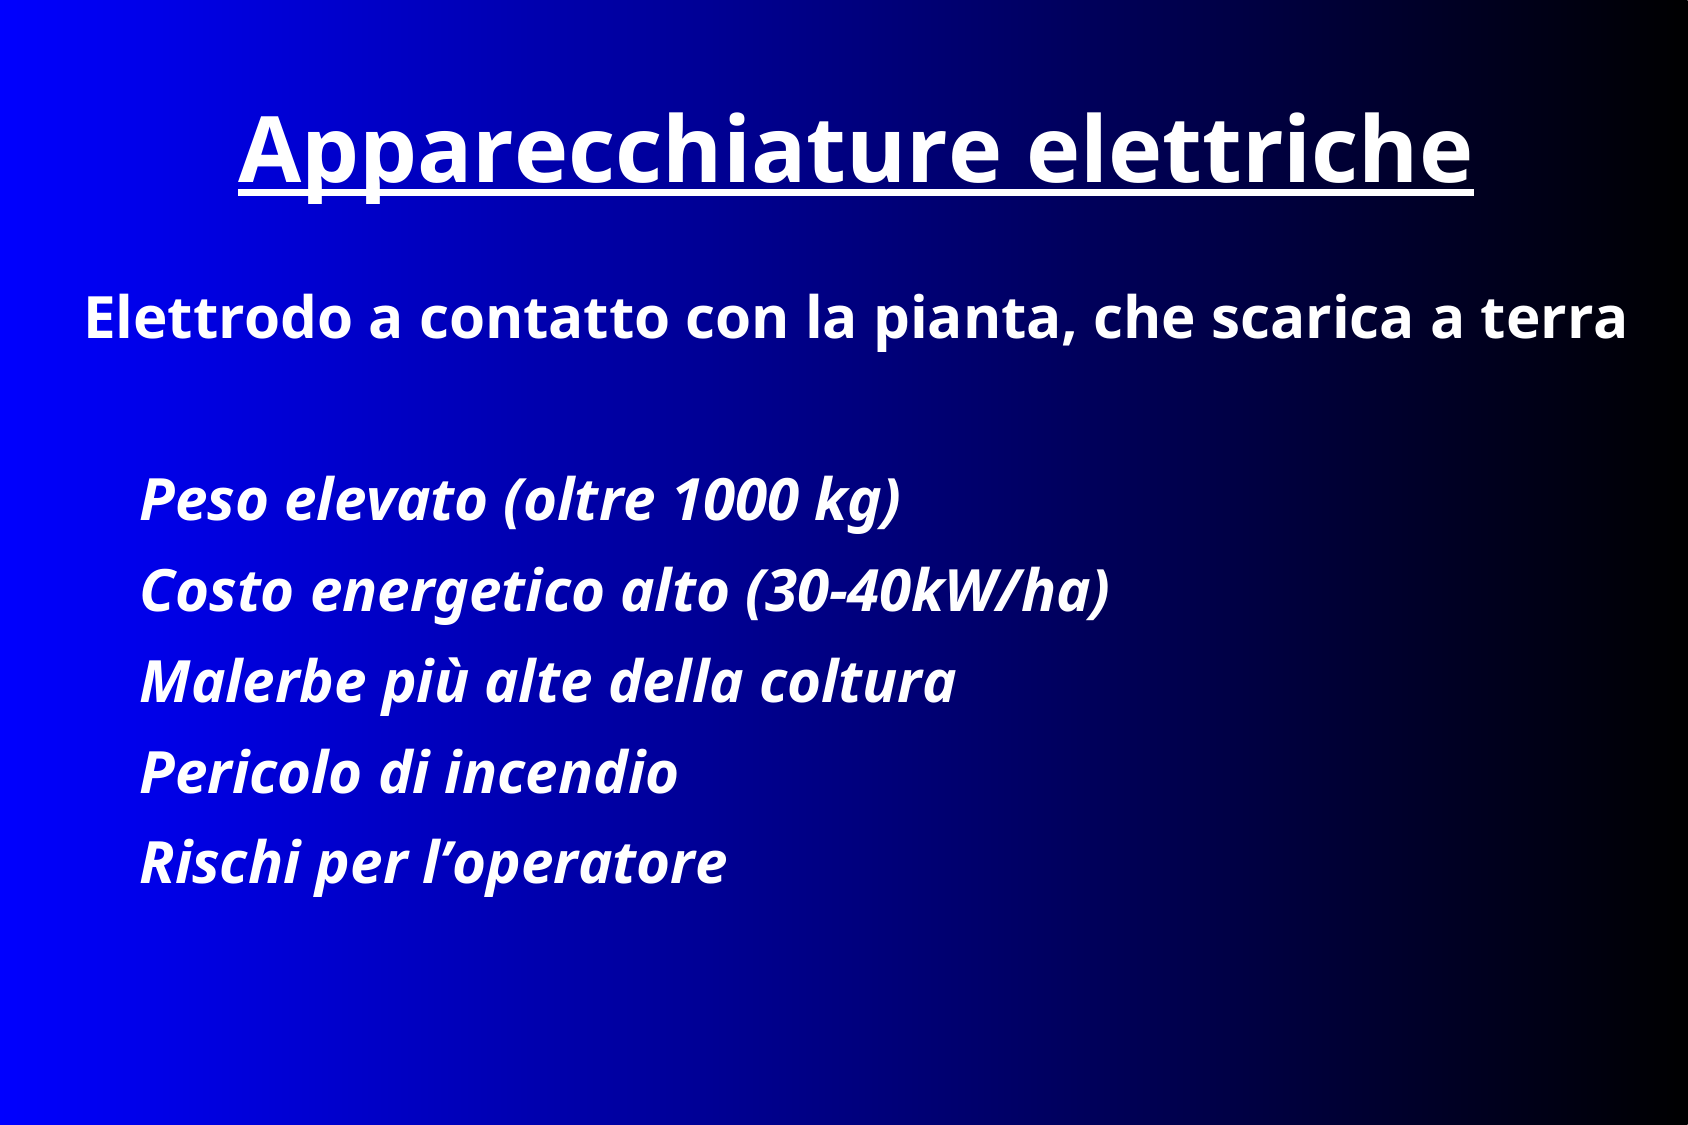

Apparecchiature elettriche
Elettrodo a contatto con la pianta, che scarica a terra
Peso elevato (oltre 1000 kg)
Costo energetico alto (30-40kW/ha)
Malerbe più alte della coltura
Pericolo di incendio
Rischi per l’operatore